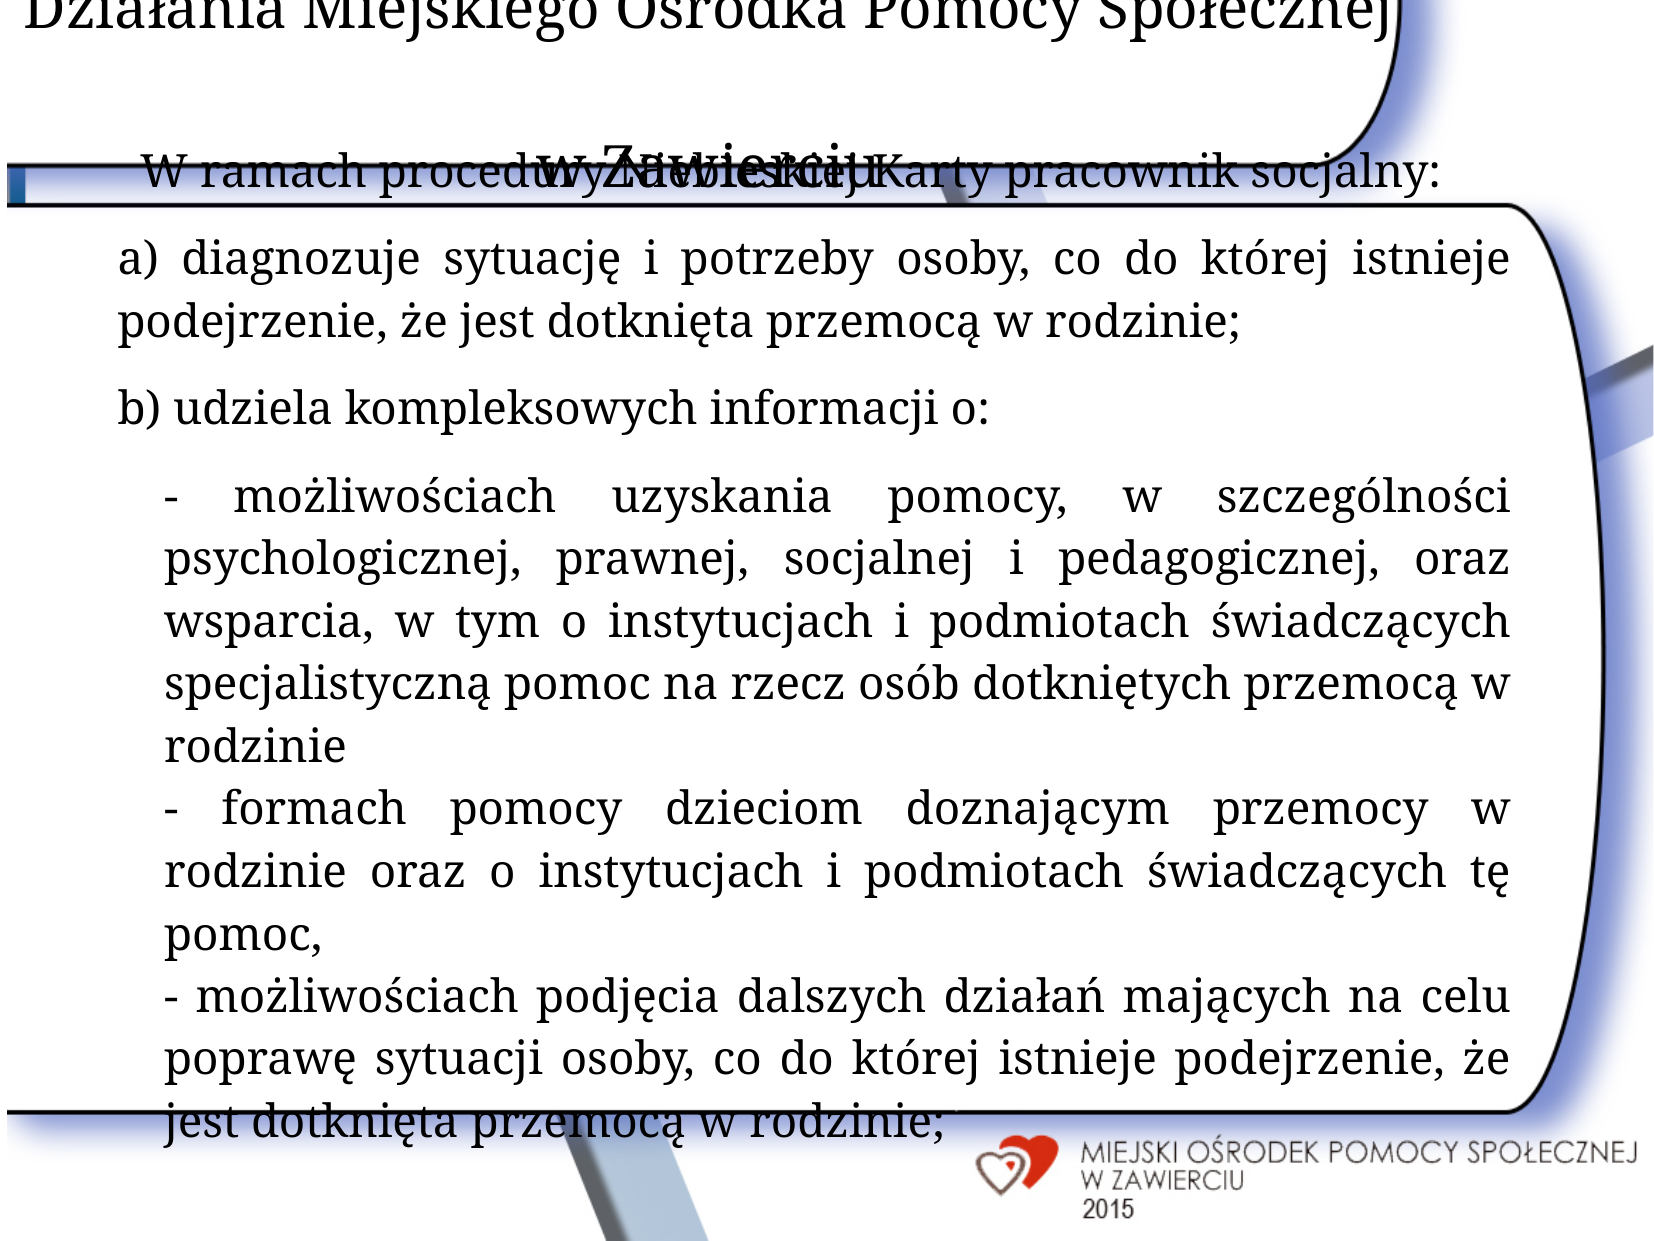

# Działania Miejskiego Ośrodka Pomocy Społecznej w Zawierciu
W ramach procedury Niebieskiej Karty pracownik socjalny:
a) diagnozuje sytuację i potrzeby osoby, co do której istnieje podejrzenie, że jest dotknięta przemocą w rodzinie;
b) udziela kompleksowych informacji o:
- możliwościach uzyskania pomocy, w szczególności psychologicznej, prawnej, socjalnej i pedagogicznej, oraz wsparcia, w tym o instytucjach i podmiotach świadczących specjalistyczną pomoc na rzecz osób dotkniętych przemocą w rodzinie
- formach pomocy dzieciom doznającym przemocy w rodzinie oraz o instytucjach i podmiotach świadczących tę pomoc,
- możliwościach podjęcia dalszych działań mających na celu poprawę sytuacji osoby, co do której istnieje podejrzenie, że jest dotknięta przemocą w rodzinie;